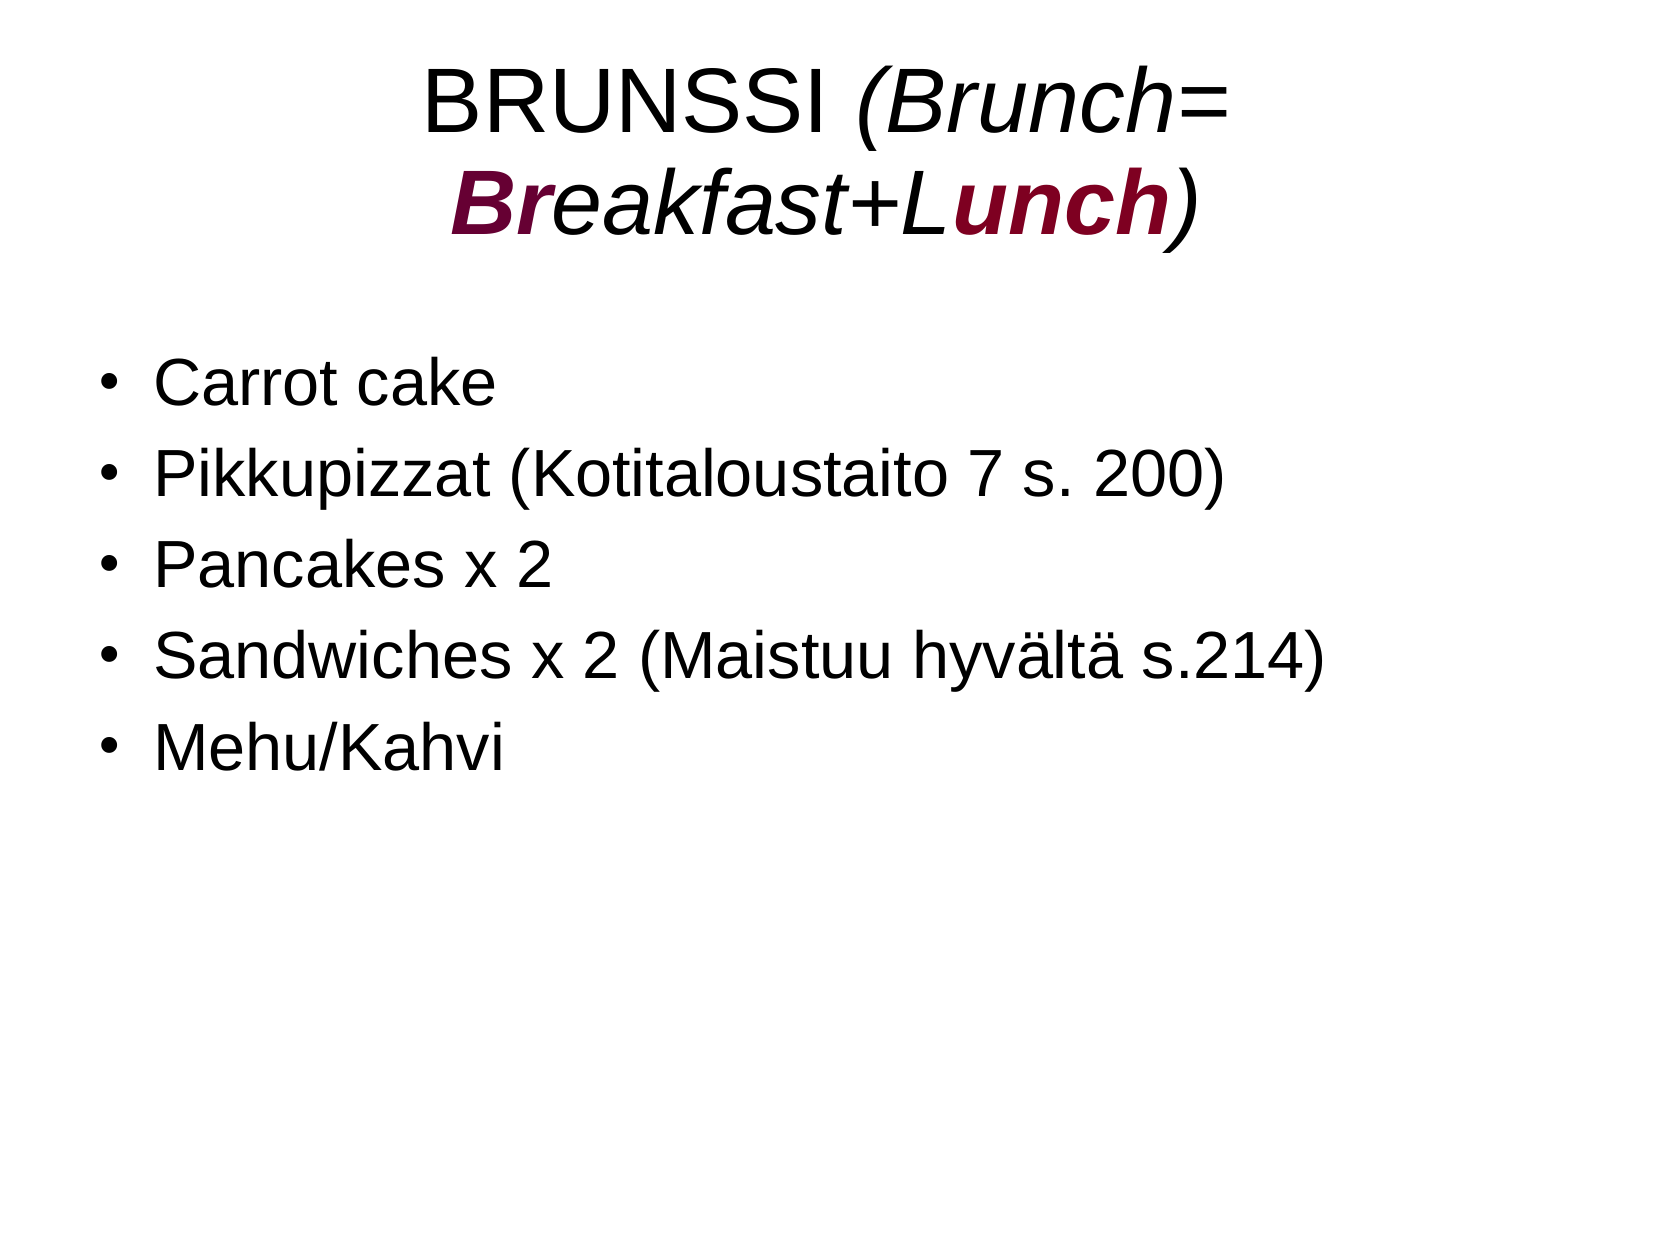

# BRUNSSI (Brunch= Breakfast+Lunch)
Carrot cake
Pikkupizzat (Kotitaloustaito 7 s. 200)
Pancakes x 2
Sandwiches x 2 (Maistuu hyvältä s.214)
Mehu/Kahvi